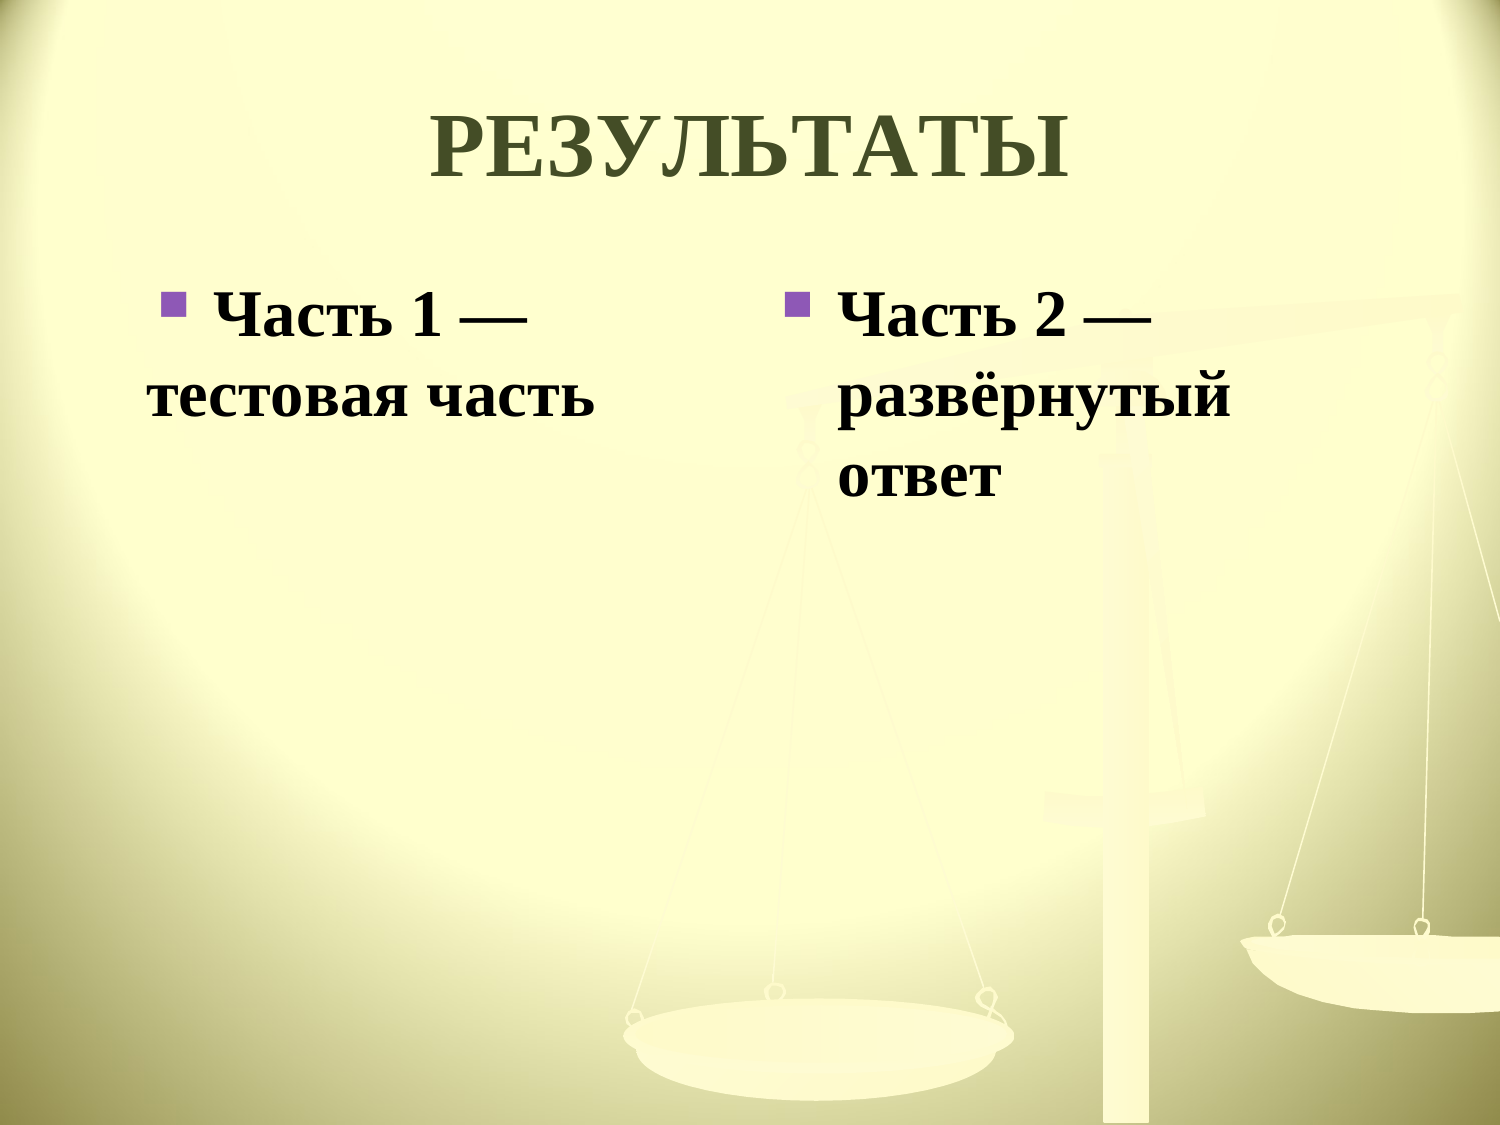

# РЕЗУЛЬТАТЫ
Часть 1 — тестовая часть
Часть 2 — развёрнутый ответ